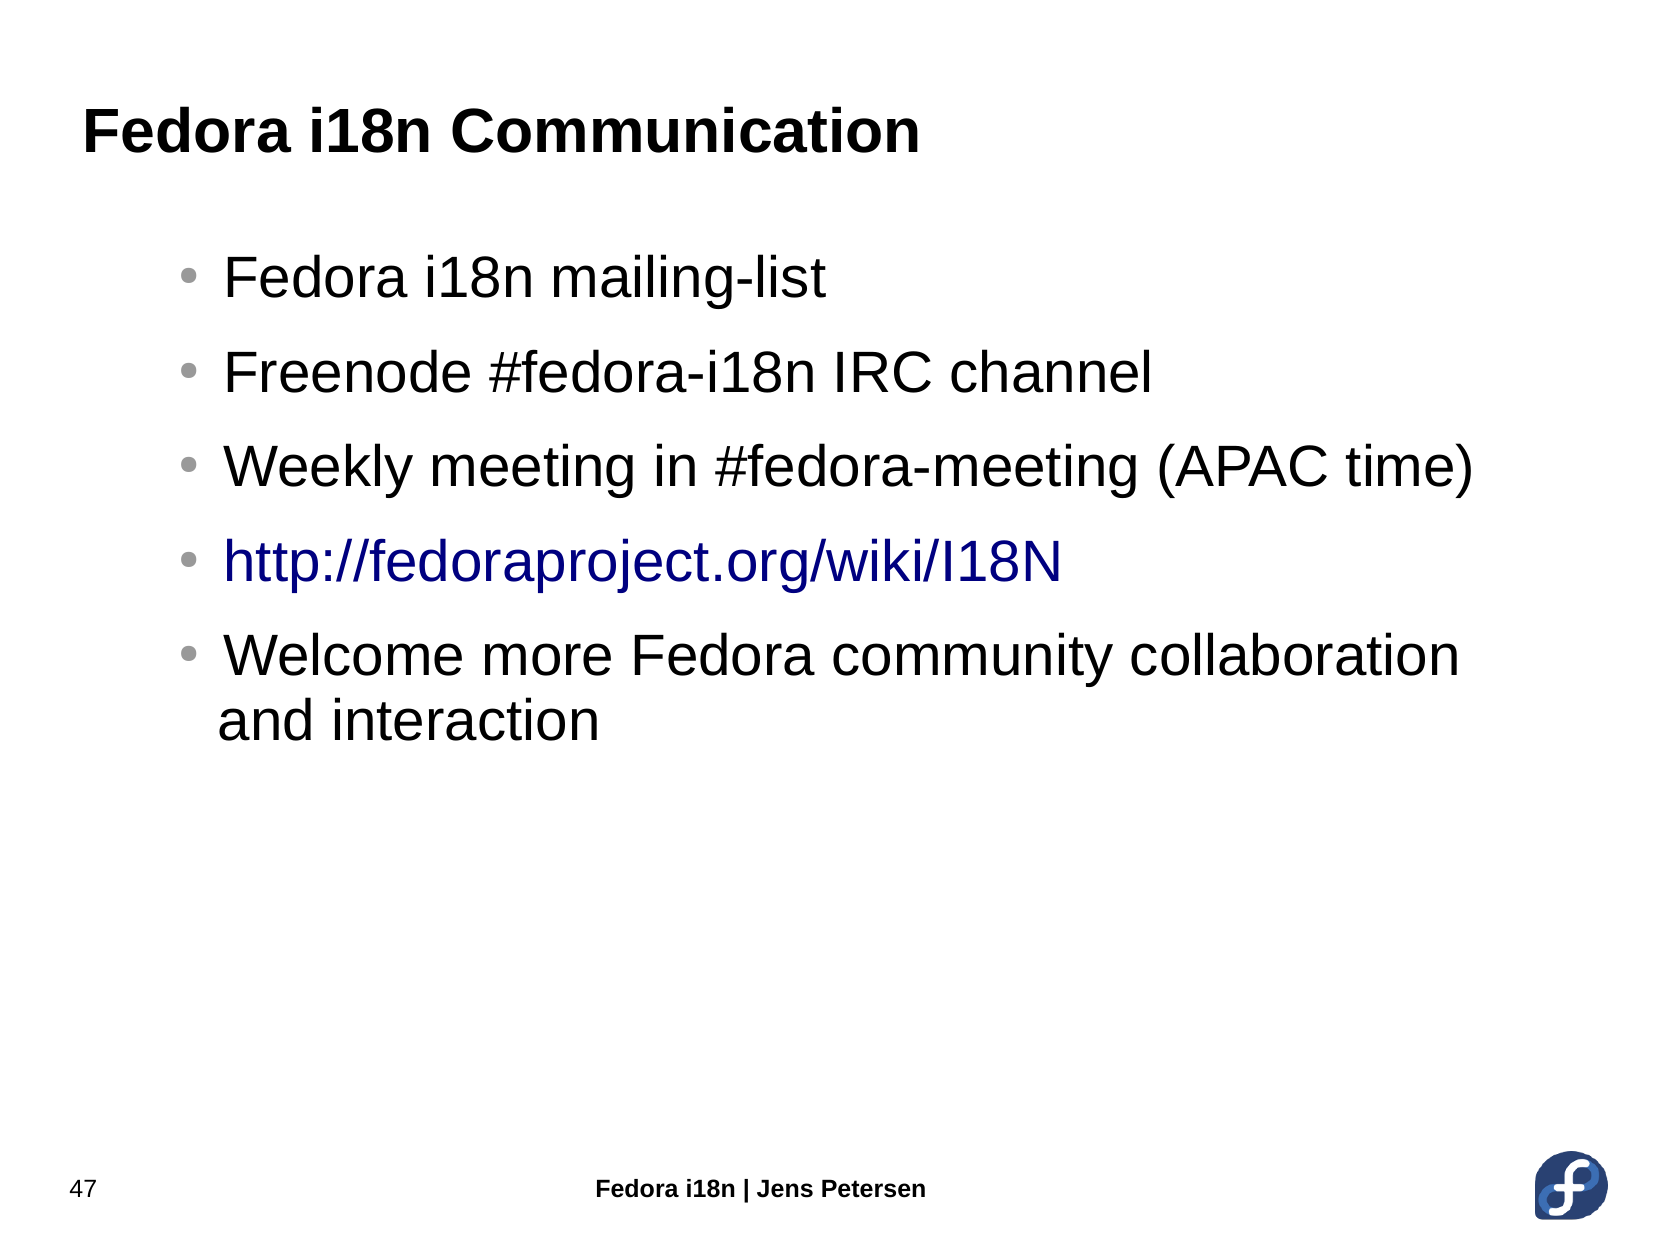

# Fedora i18n Communication
Fedora i18n mailing-list
Freenode #fedora-i18n IRC channel
Weekly meeting in #fedora-meeting (APAC time)
http://fedoraproject.org/wiki/I18N
Welcome more Fedora community collaboration and interaction